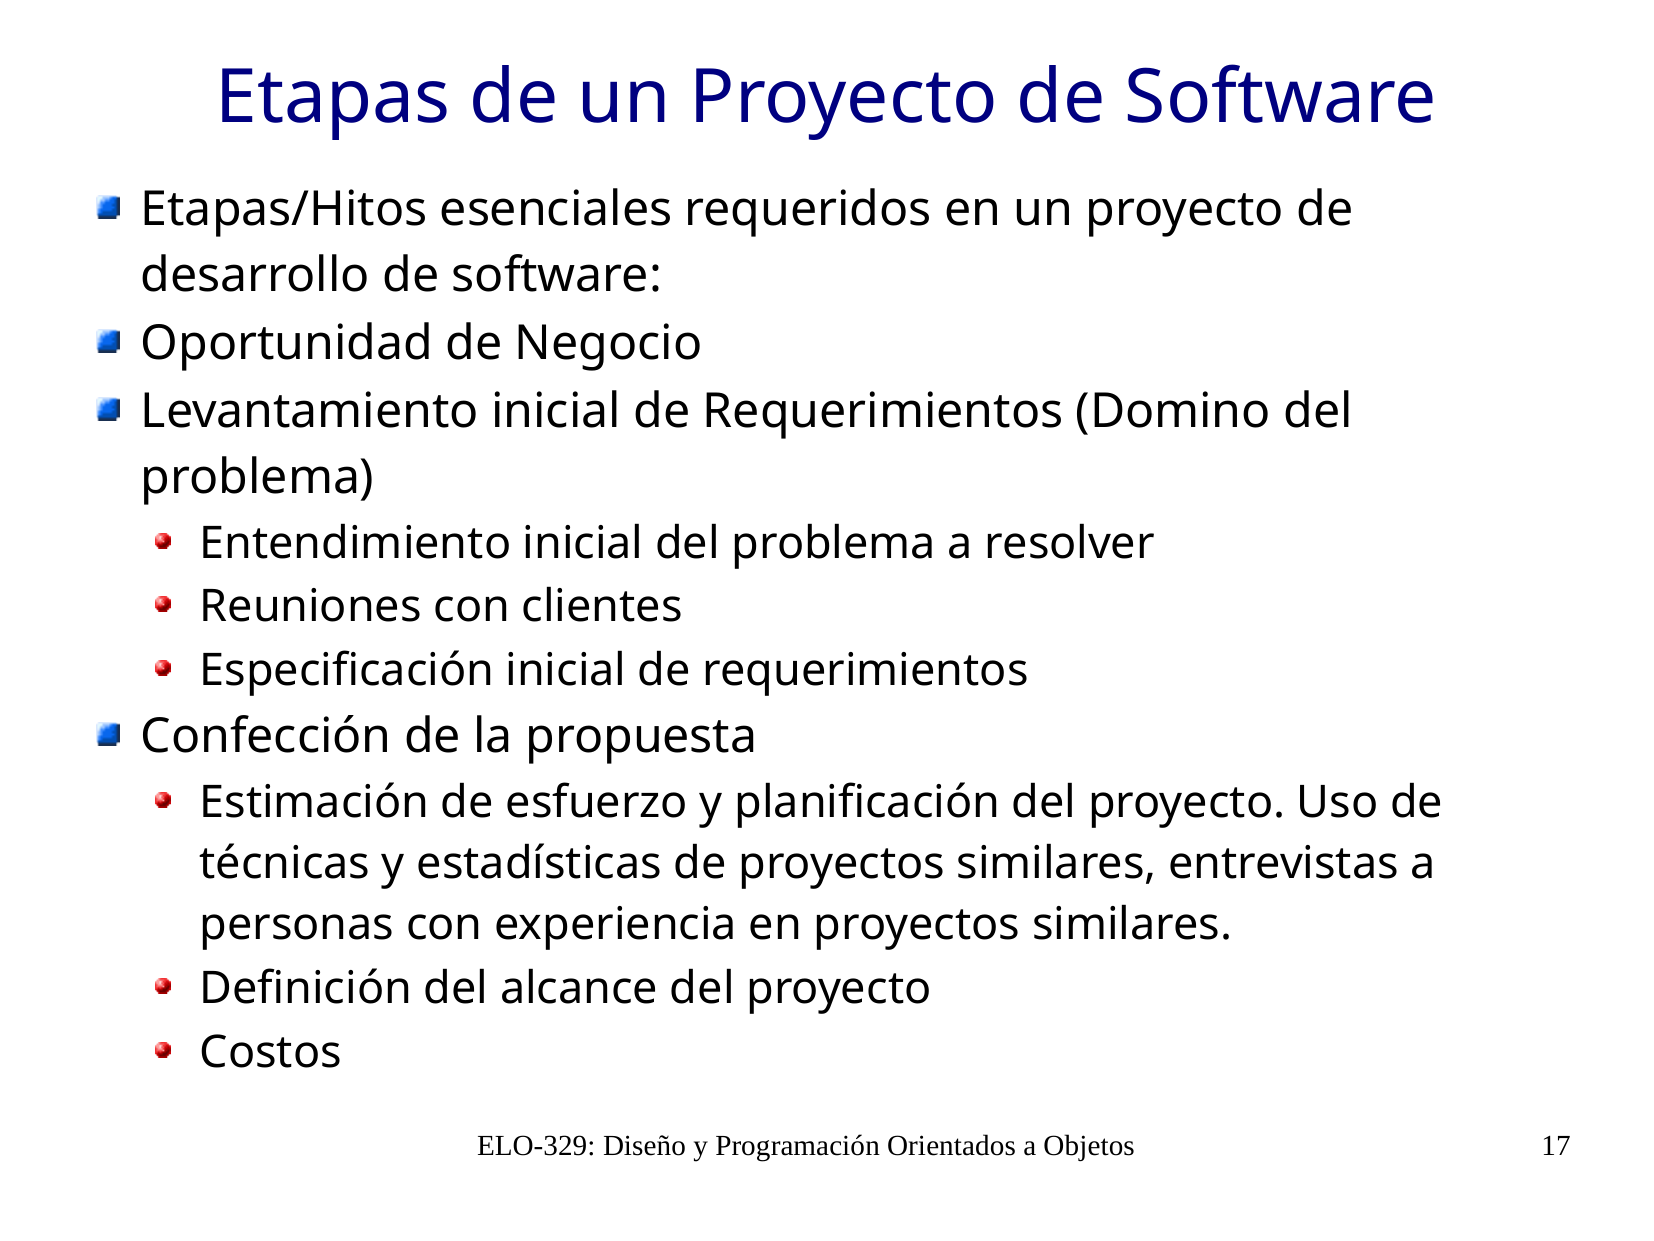

# Etapas de un Proyecto de Software
Etapas/Hitos esenciales requeridos en un proyecto de desarrollo de software:
Oportunidad de Negocio
Levantamiento inicial de Requerimientos (Domino del problema)‏
Entendimiento inicial del problema a resolver
Reuniones con clientes
Especificación inicial de requerimientos
Confección de la propuesta
Estimación de esfuerzo y planificación del proyecto. Uso de técnicas y estadísticas de proyectos similares, entrevistas a personas con experiencia en proyectos similares.
Definición del alcance del proyecto
Costos
17